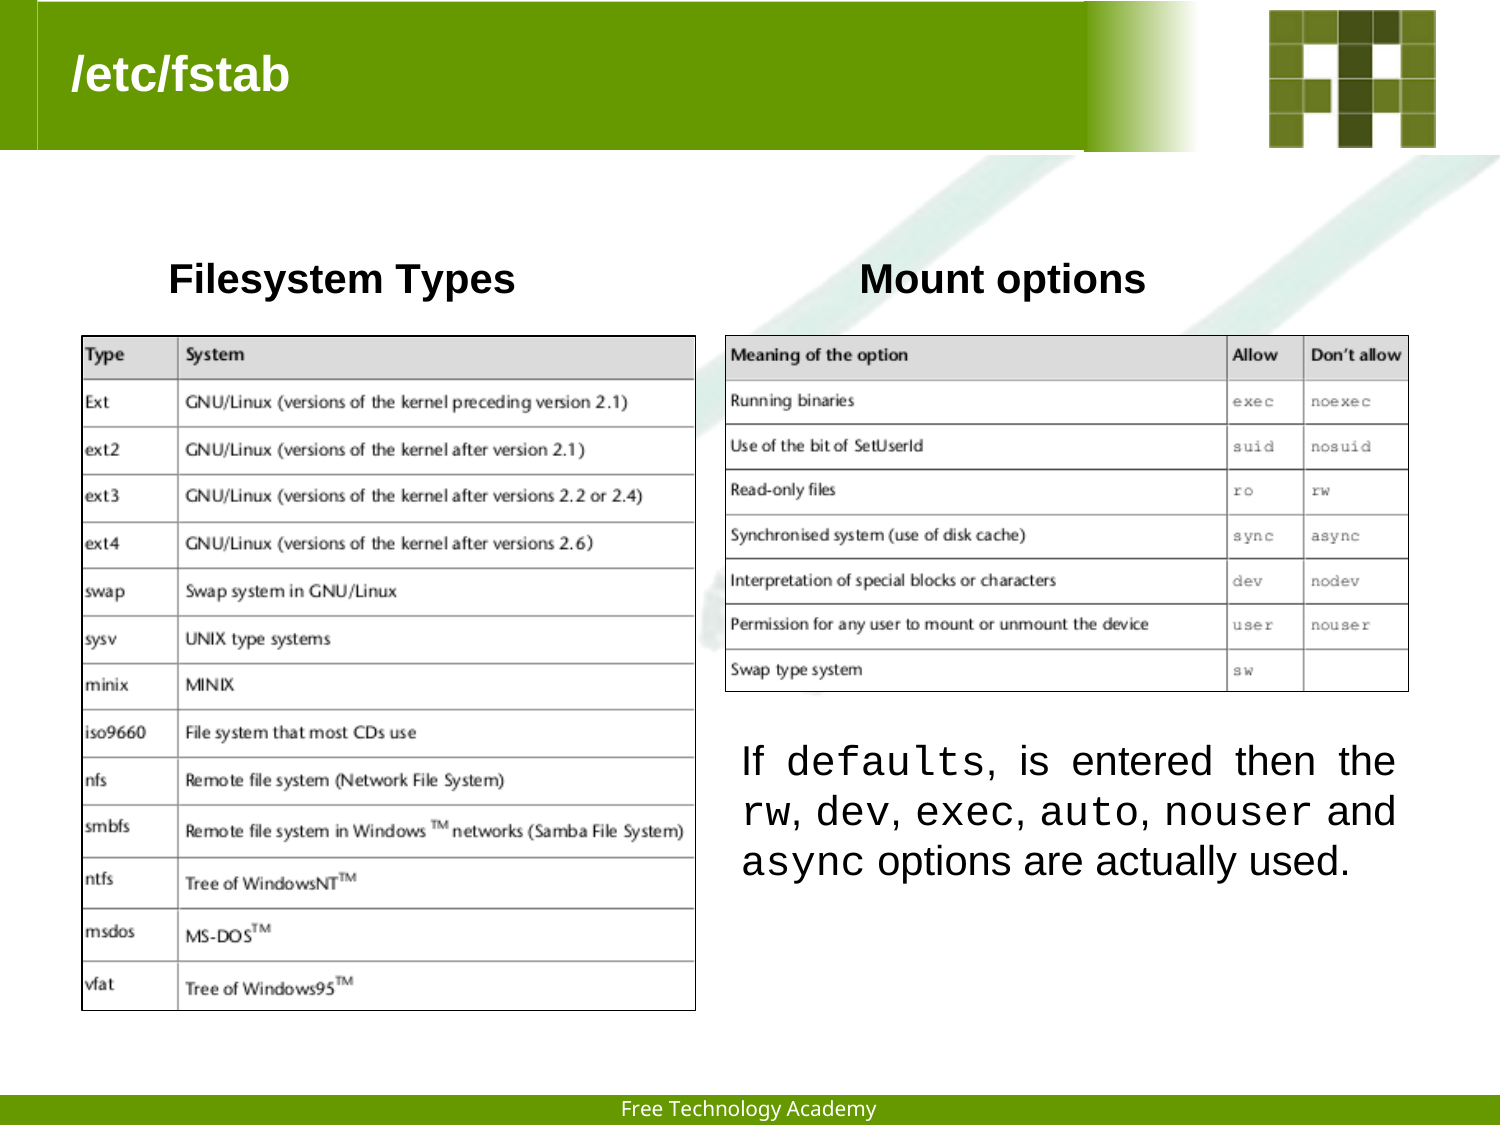

# /etc/fstab
Filesystem Types
Mount options
If defaults, is entered then the rw, dev, exec, auto, nouser and async options are actually used.